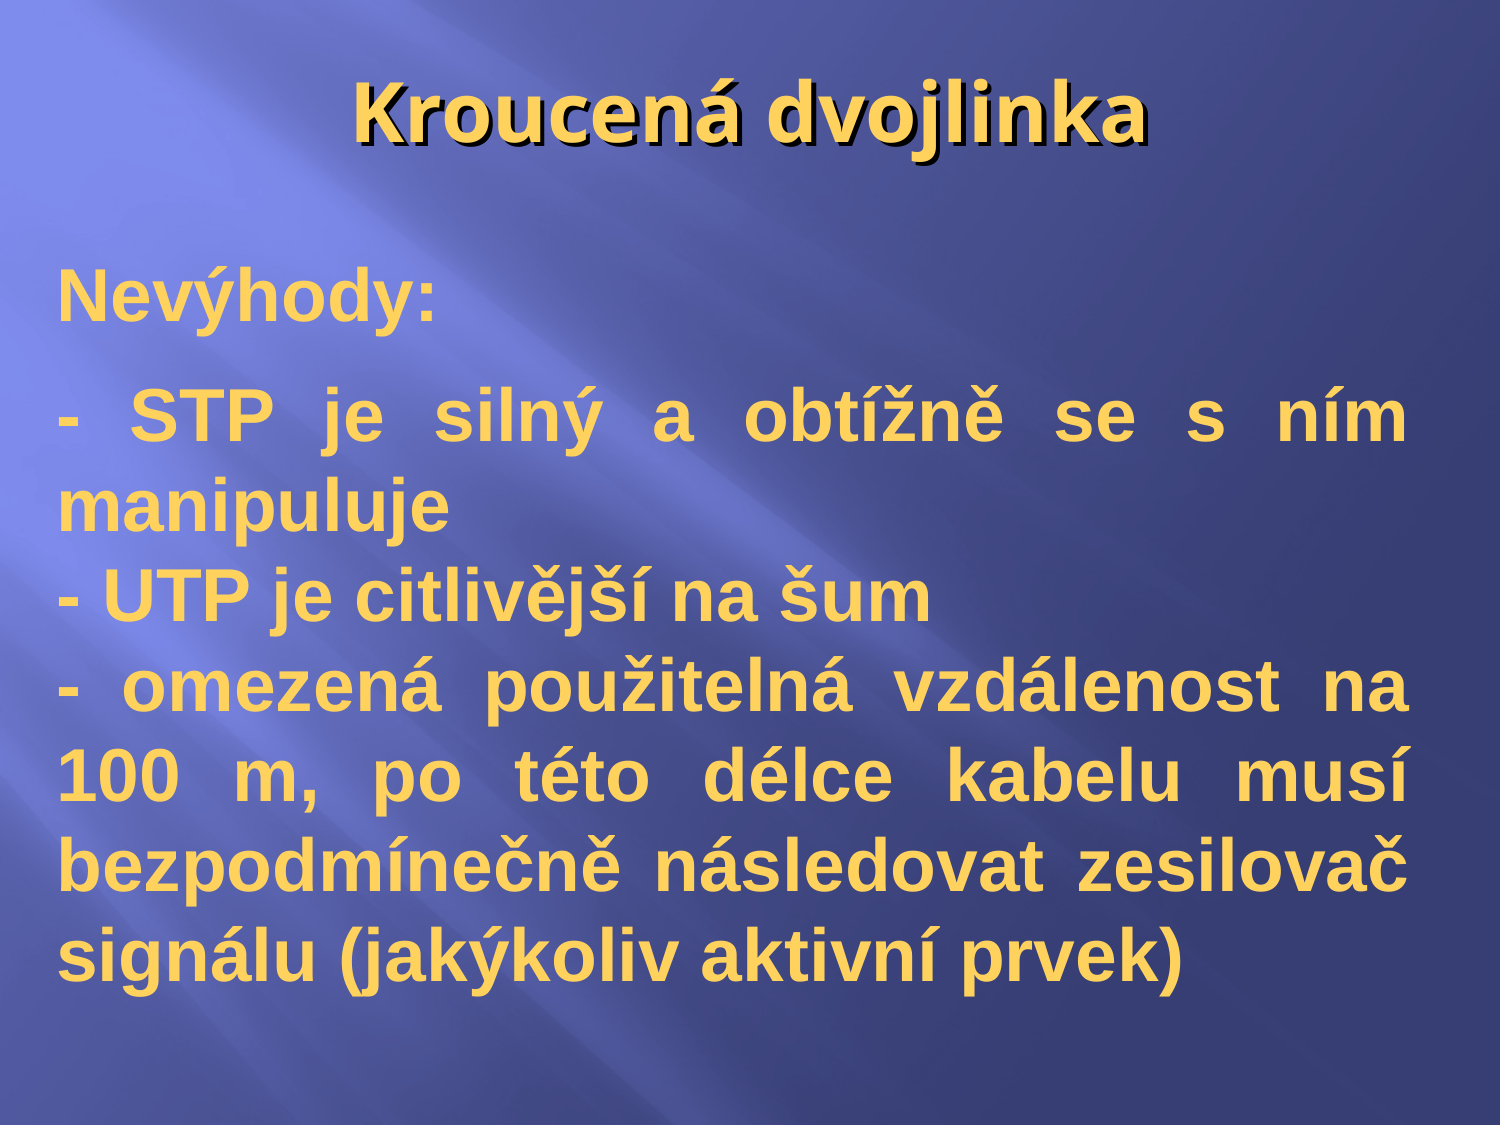

# Kroucená dvojlinka
Nevýhody:
- STP je silný a obtížně se s ním manipuluje
- UTP je citlivější na šum
- omezená použitelná vzdálenost na 100 m, po této délce kabelu musí bezpodmínečně následovat zesilovač signálu (jakýkoliv aktivní prvek)